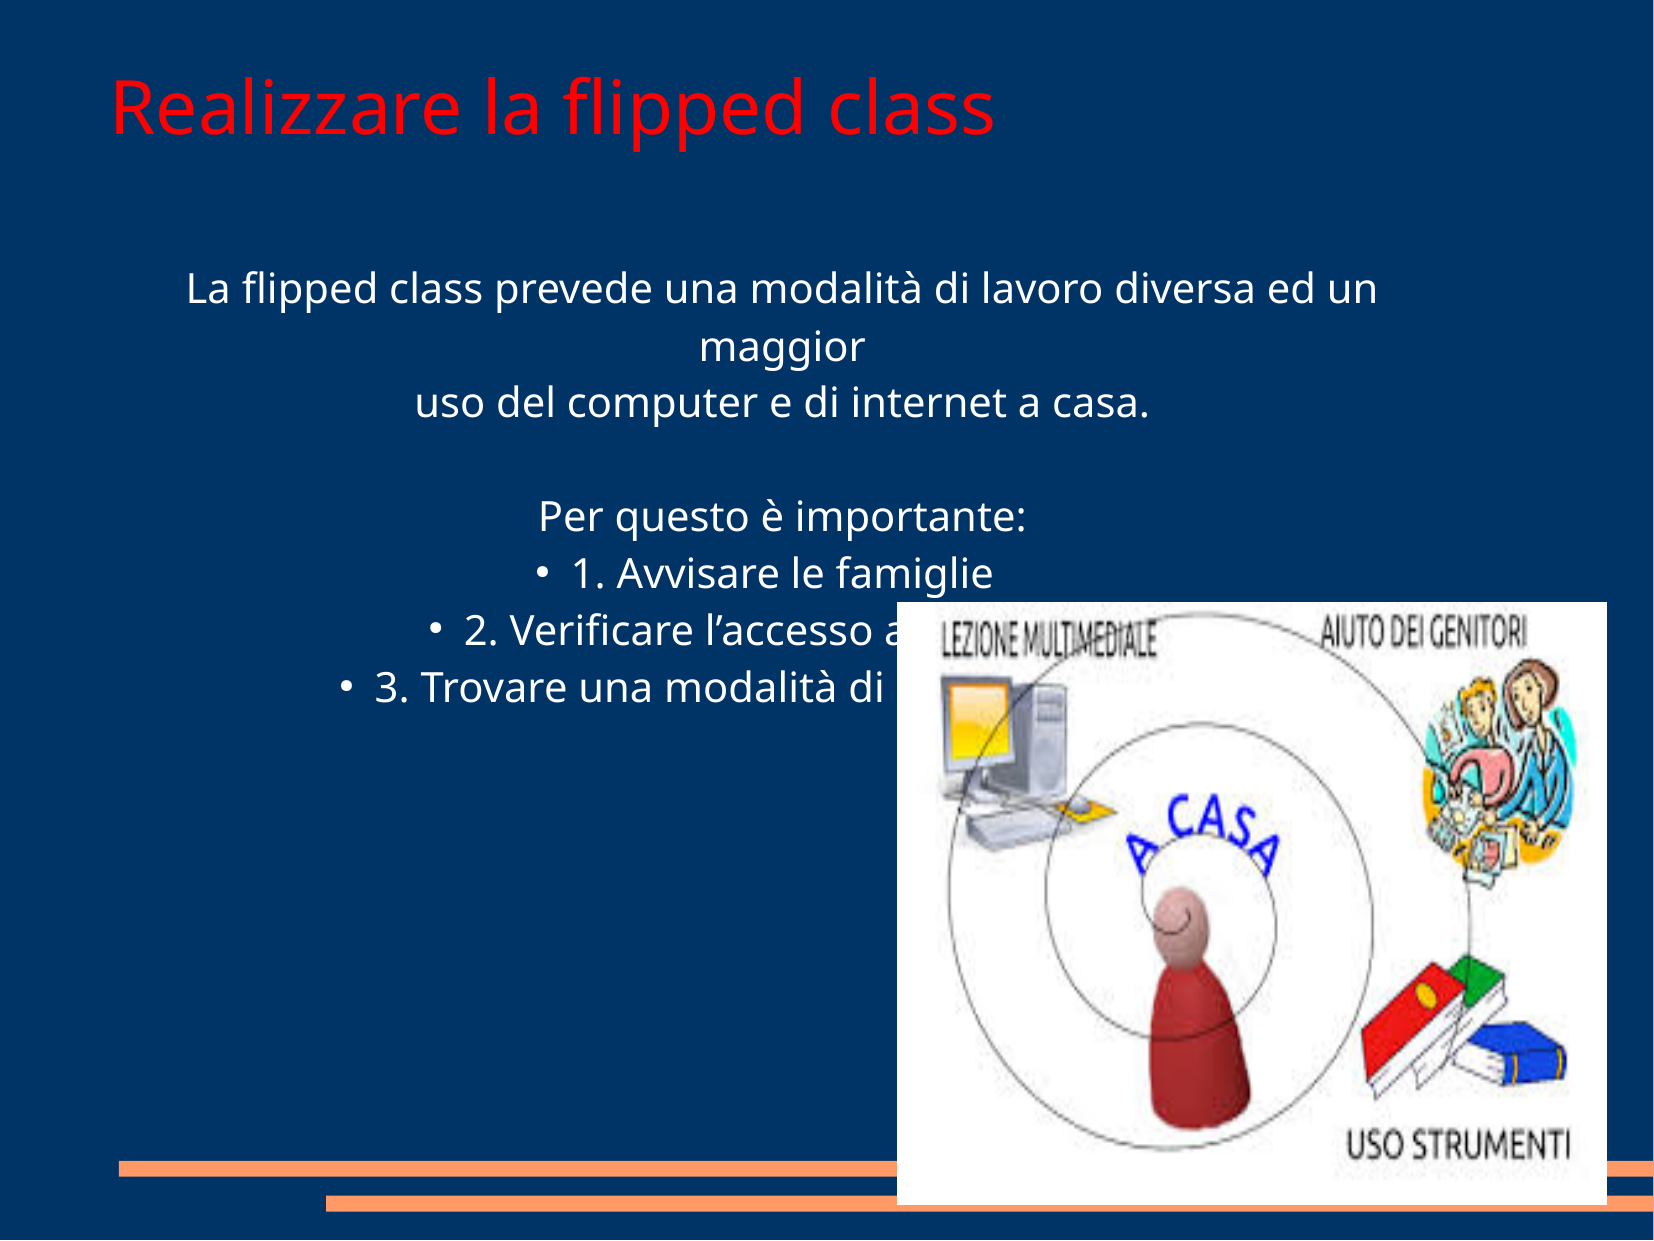

Realizzare la flipped class
La flipped class prevede una modalità di lavoro diversa ed un maggior
uso del computer e di internet a casa.
Per questo è importante:
1. Avvisare le famiglie
2. Verificare l’accesso ad internet
3. Trovare una modalità di comunicazione